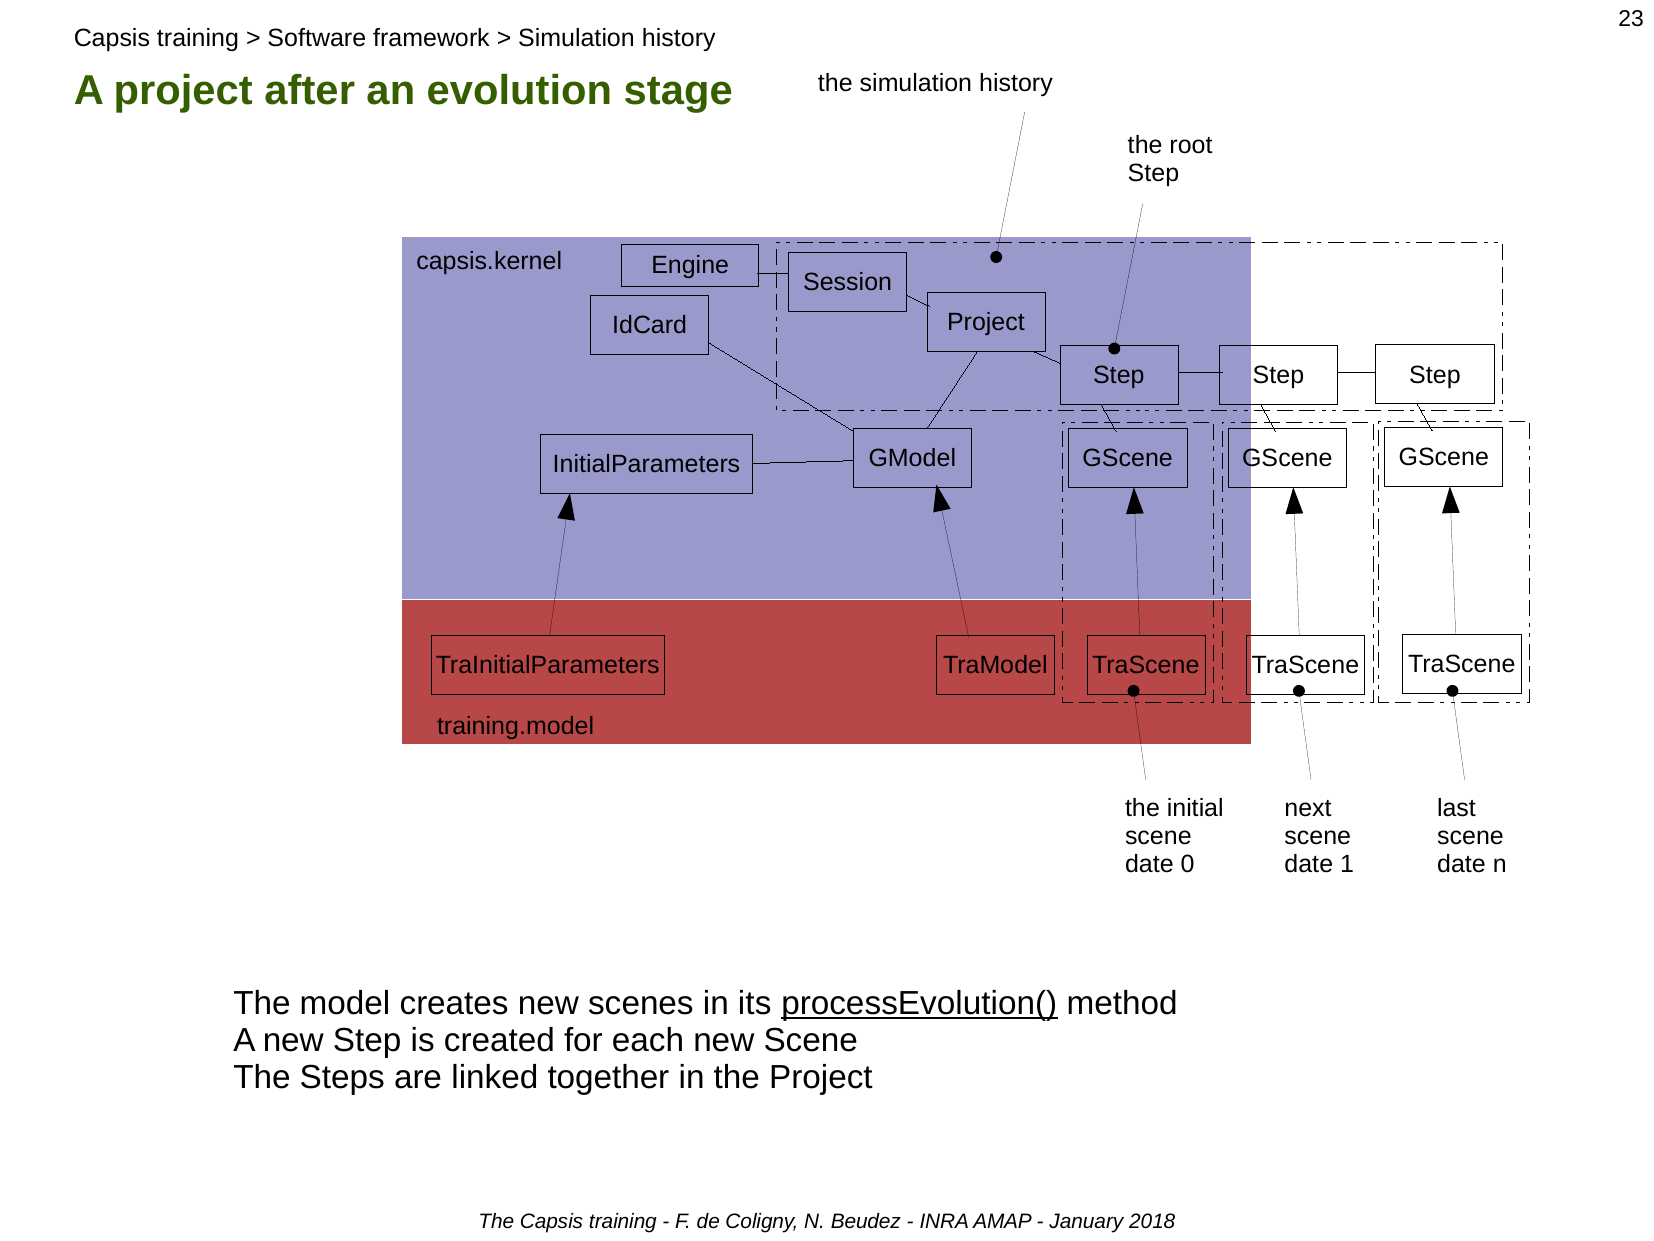

23
Capsis training > Software framework > Simulation history
A project after an evolution stage
the simulation history
the root Step
capsis.kernel
Engine
Session
Project
IdCard
Step
Step
Step
GScene
GModel
GScene
GScene
InitialParameters
TraScene
TraInitialParameters
TraModel
TraScene
TraScene
the initial scene
date 0
next scene
date 1
last scene
date n
training.model
The model creates new scenes in its processEvolution() method
A new Step is created for each new Scene
The Steps are linked together in the Project
The Capsis training - F. de Coligny, N. Beudez - INRA AMAP - January 2018